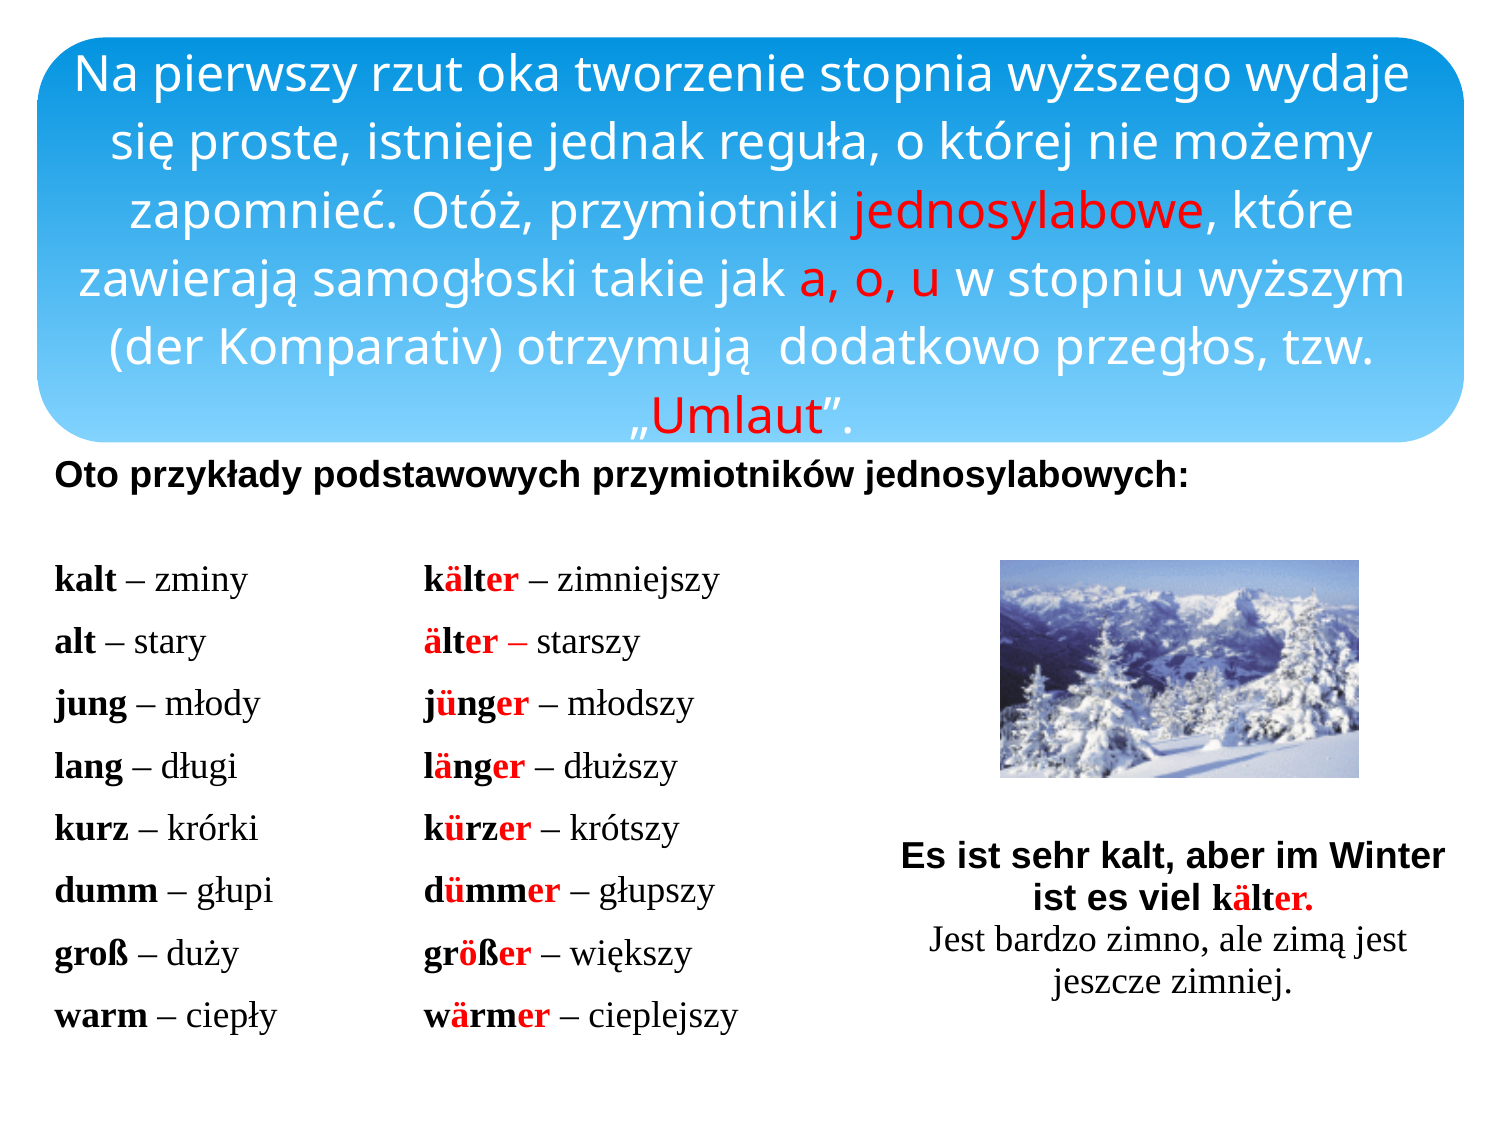

# Na pierwszy rzut oka tworzenie stopnia wyższego wydaje się proste, istnieje jednak reguła, o której nie możemy zapomnieć. Otóż, przymiotniki jednosylabowe, które zawierają samogłoski takie jak a, o, u w stopniu wyższym (der Komparativ) otrzymują dodatkowo przegłos, tzw. „Umlaut”.
Oto przykłady podstawowych przymiotników jednosylabowych:
kalt – zminy			kälter – zimniejszy
alt – stary 			älter – starszy
jung – młody			jünger – młodszy
lang – długi			länger – dłuższy
kurz – krórki			kürzer – krótszy
dumm – głupi			dümmer – głupszy
groß – duży 			größer – większy
warm – ciepły		wärmer – cieplejszy
Es ist sehr kalt, aber im Winter
ist es viel kälter.
Jest bardzo zimno, ale zimą jest
jeszcze zimniej.